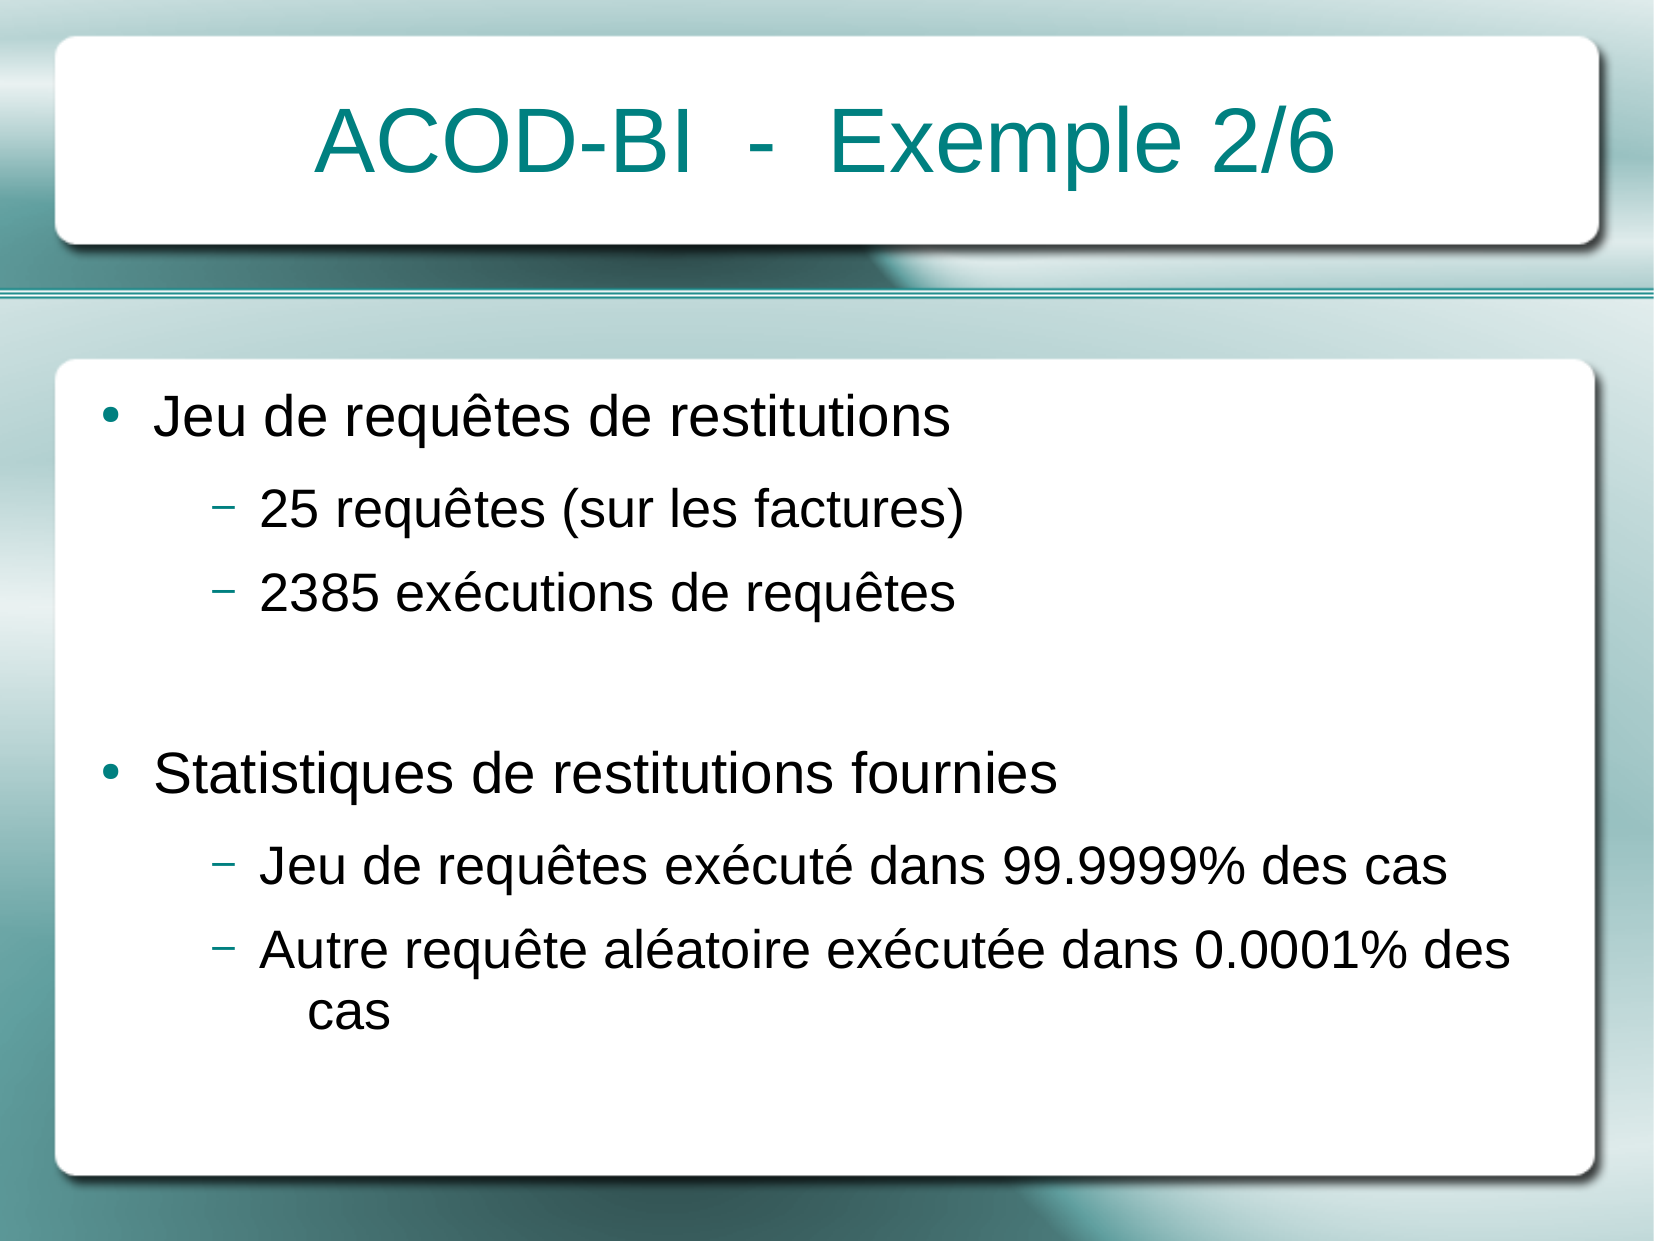

# ACOD-BI - Exemple 2/6
Jeu de requêtes de restitutions
25 requêtes (sur les factures)
2385 exécutions de requêtes
Statistiques de restitutions fournies
Jeu de requêtes exécuté dans 99.9999% des cas
Autre requête aléatoire exécutée dans 0.0001% des cas